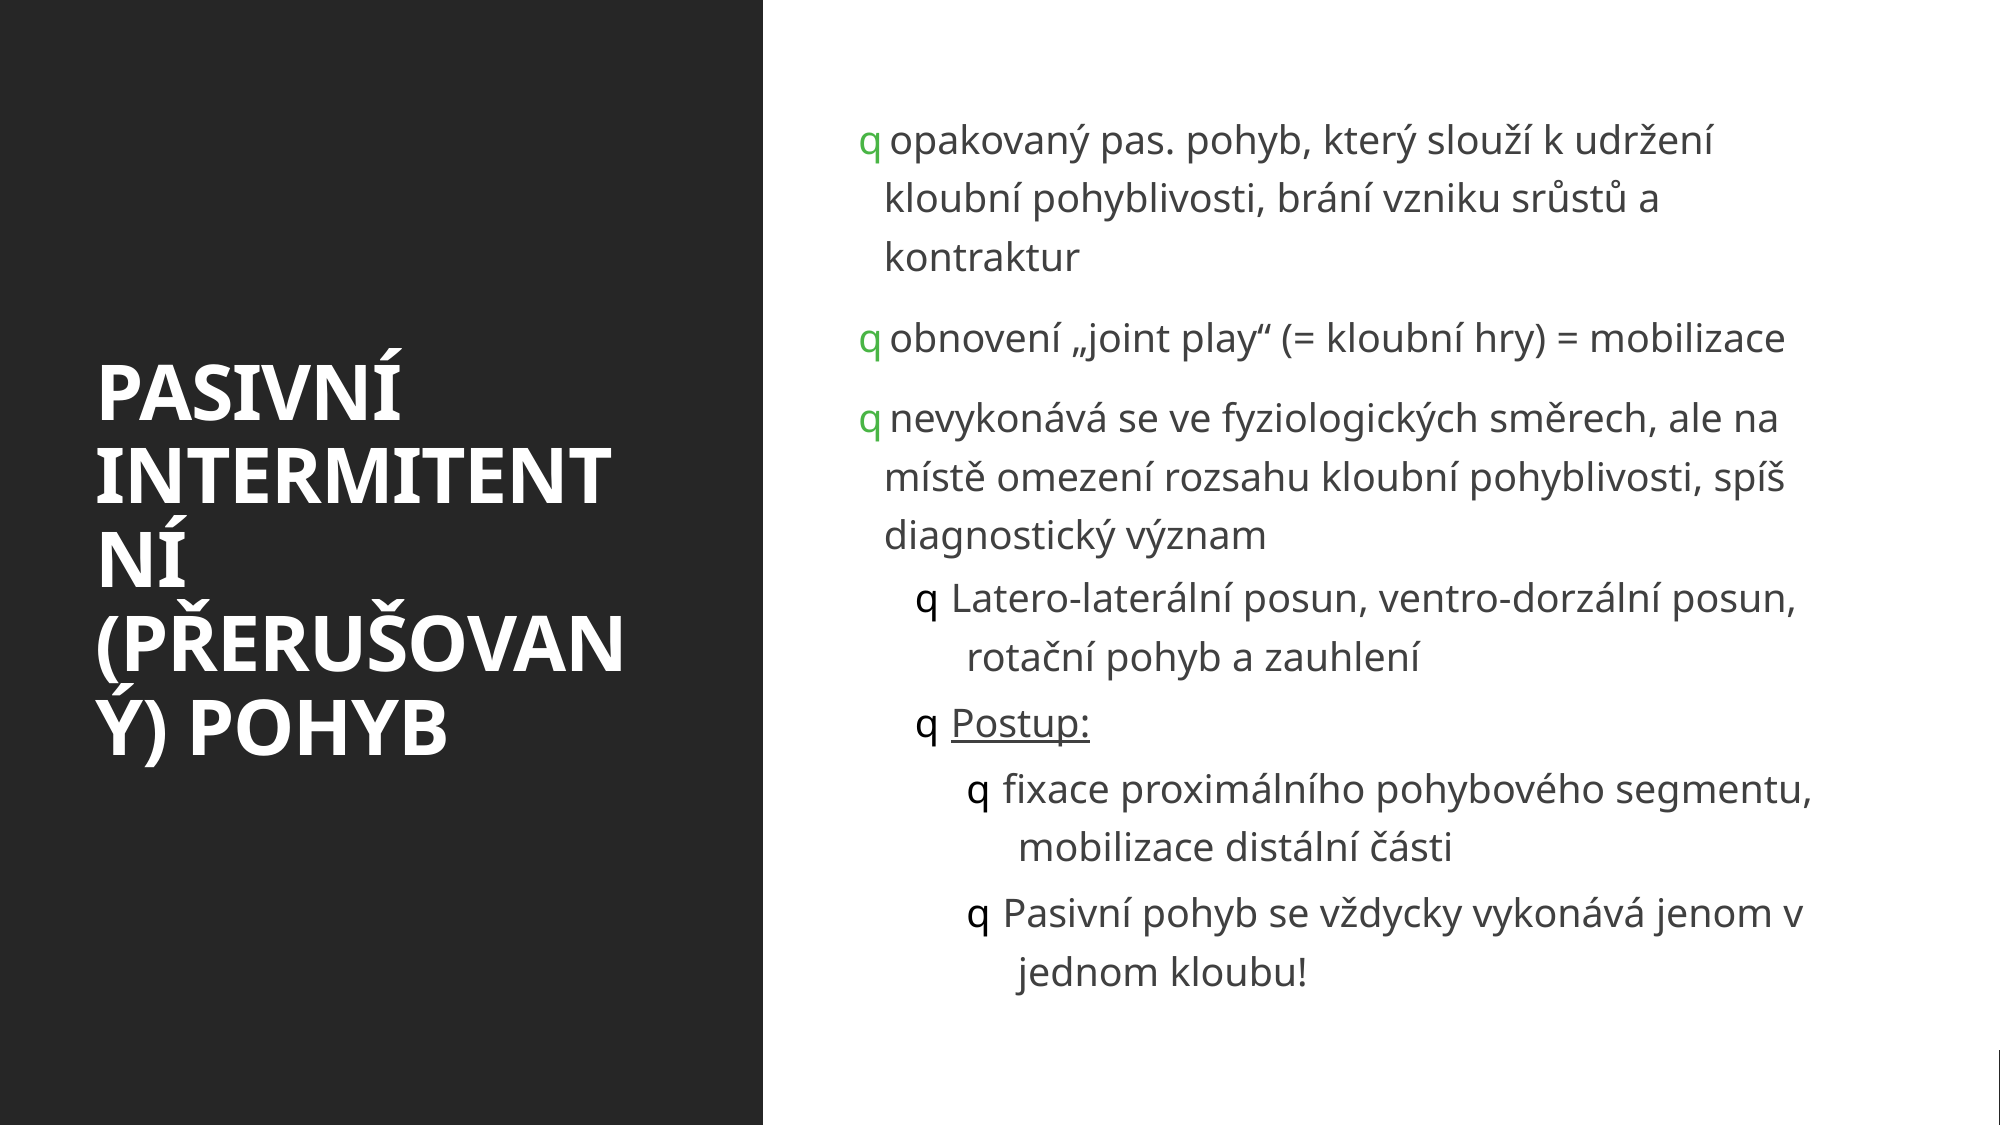

# PASIVNÍ INTERMITENTNÍ (PŘERUŠOVANÝ) POHYB
 opakovaný pas. pohyb, který slouží k udržení kloubní pohyblivosti, brání vzniku srůstů a kontraktur
 obnovení „joint play“ (= kloubní hry) = mobilizace
 nevykonává se ve fyziologických směrech, ale na místě omezení rozsahu kloubní pohyblivosti, spíš diagnostický význam
 Latero-laterální posun, ventro-dorzální posun, rotační pohyb a zauhlení
 Postup:
 fixace proximálního pohybového segmentu, mobilizace distální části
 Pasivní pohyb se vždycky vykonává jenom v jednom kloubu!